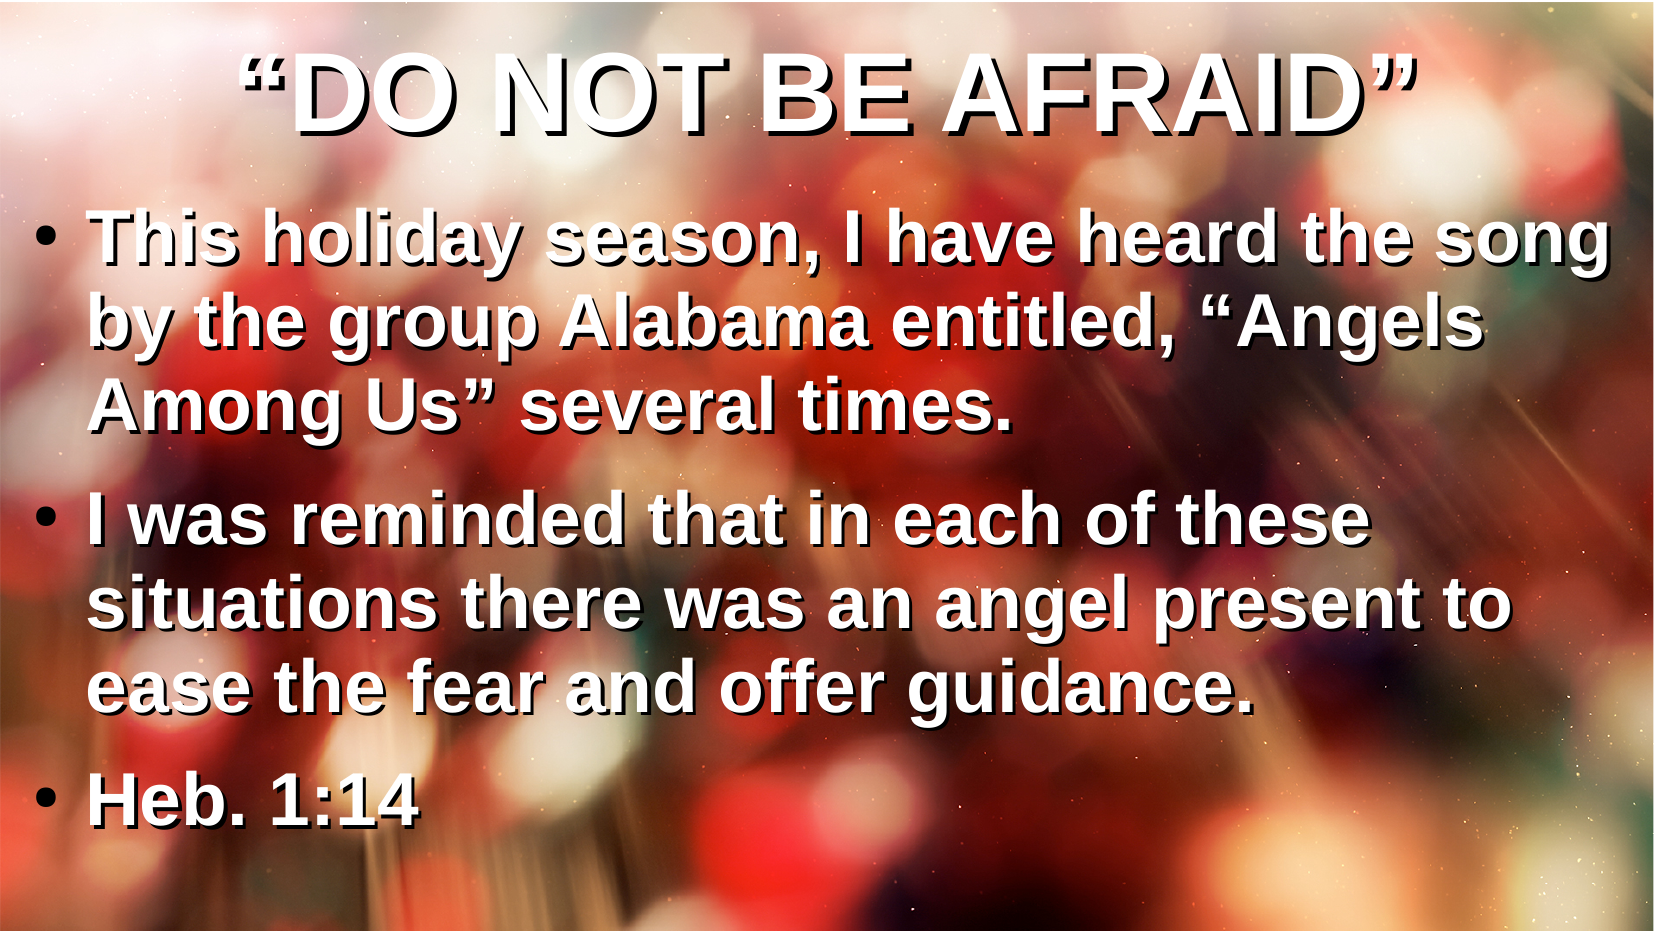

# “DO NOT BE AFRAID”
This holiday season, I have heard the song by the group Alabama entitled, “Angels Among Us” several times.
I was reminded that in each of these situations there was an angel present to ease the fear and offer guidance.
Heb. 1:14